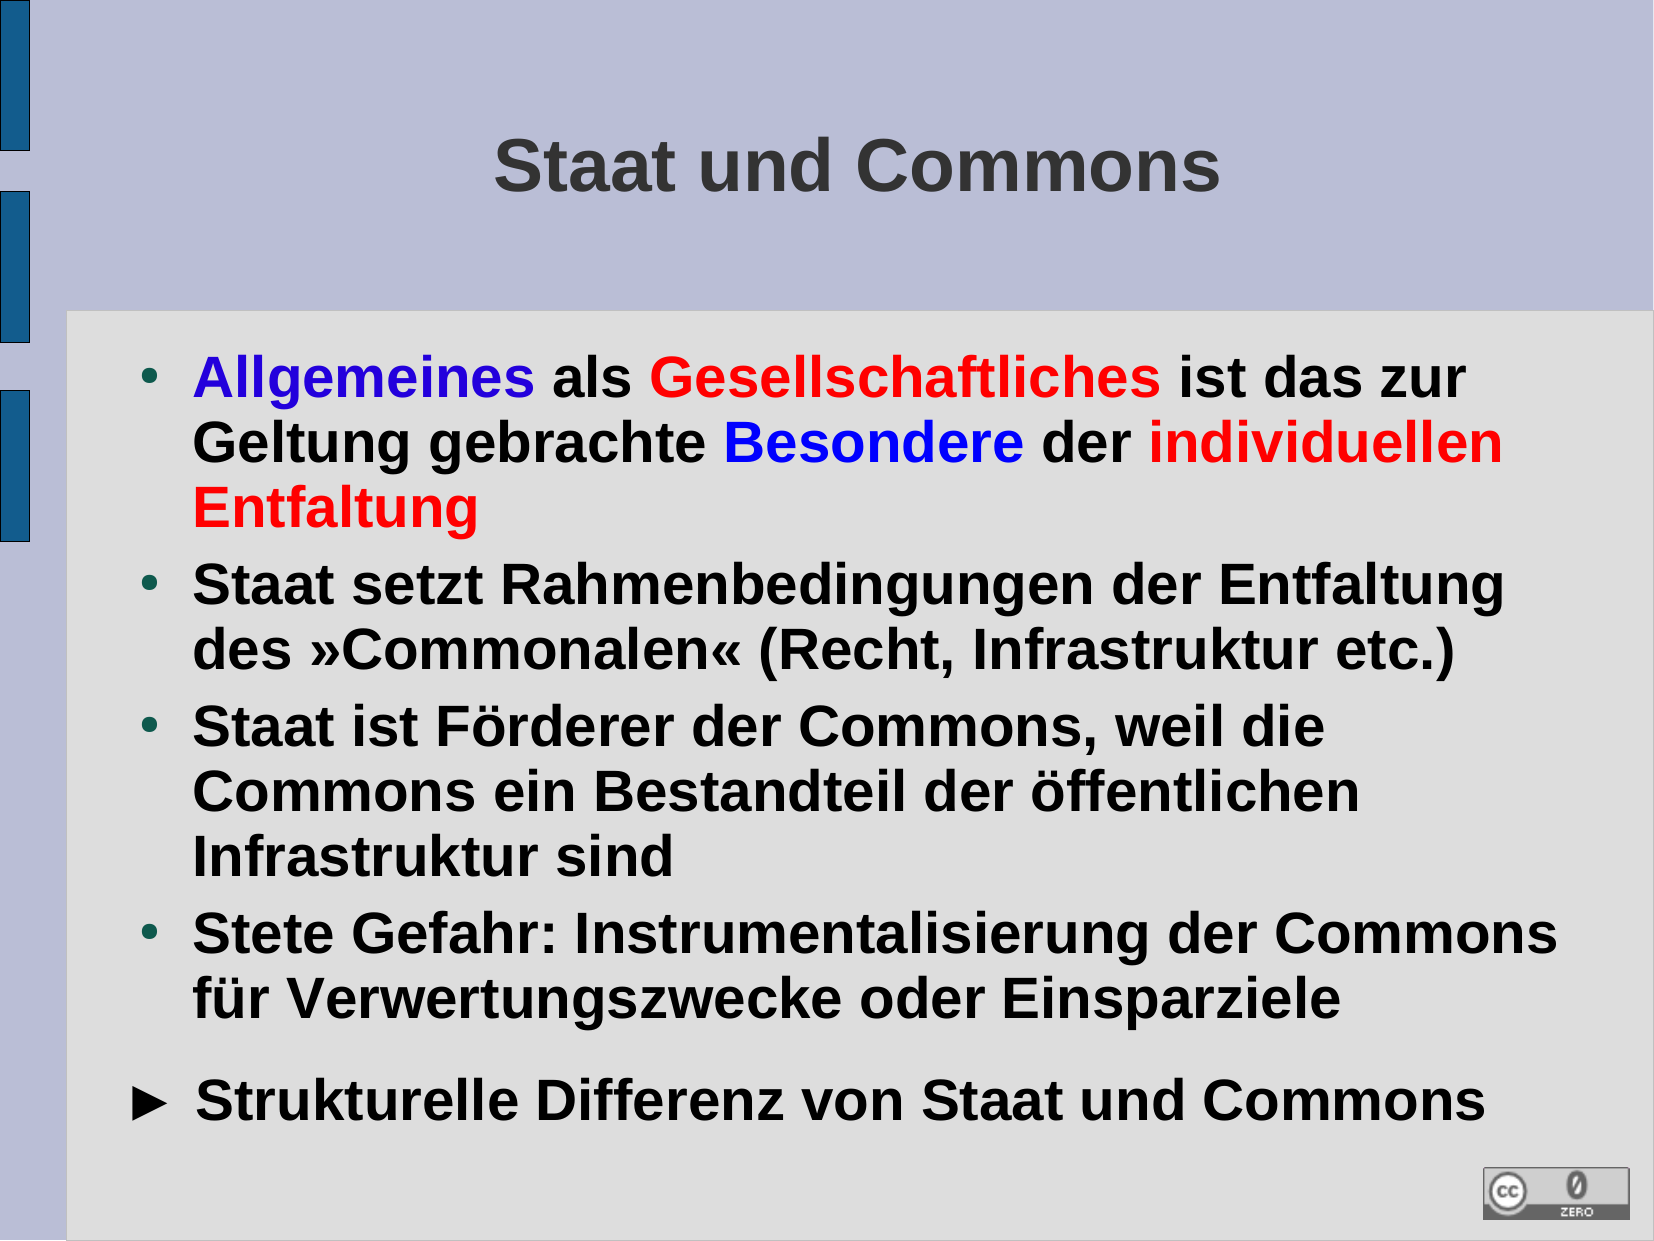

# Staat und Commons
Allgemeines als Gesellschaftliches ist das zur Geltung gebrachte Besondere der individuellen Entfaltung
Staat setzt Rahmenbedingungen der Entfaltung des »Commonalen« (Recht, Infrastruktur etc.)
Staat ist Förderer der Commons, weil die Commons ein Bestandteil der öffentlichen Infrastruktur sind
Stete Gefahr: Instrumentalisierung der Commons für Verwertungszwecke oder Einsparziele
► Strukturelle Differenz von Staat und Commons